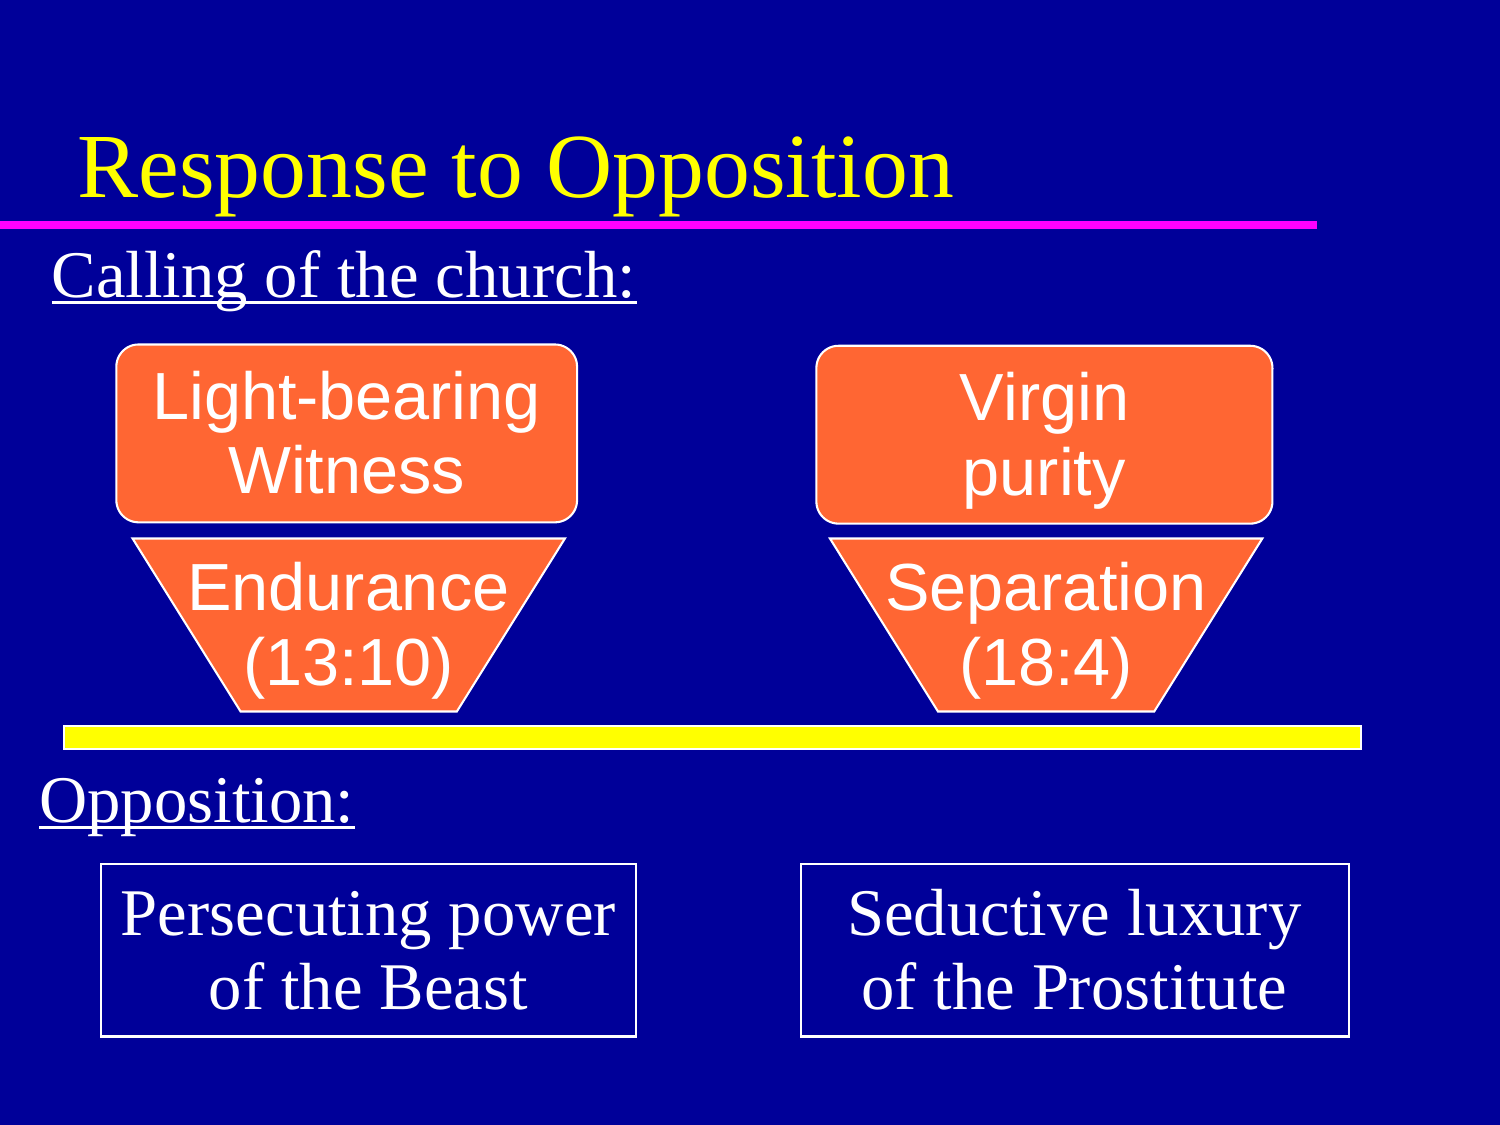

# Response to Opposition
Calling of the church:
Light-bearing
Witness
Endurance
(13:10)
Virgin
purity
Separation
(18:4)
Opposition:
Persecuting power
of the Beast
Seductive luxury
of the Prostitute